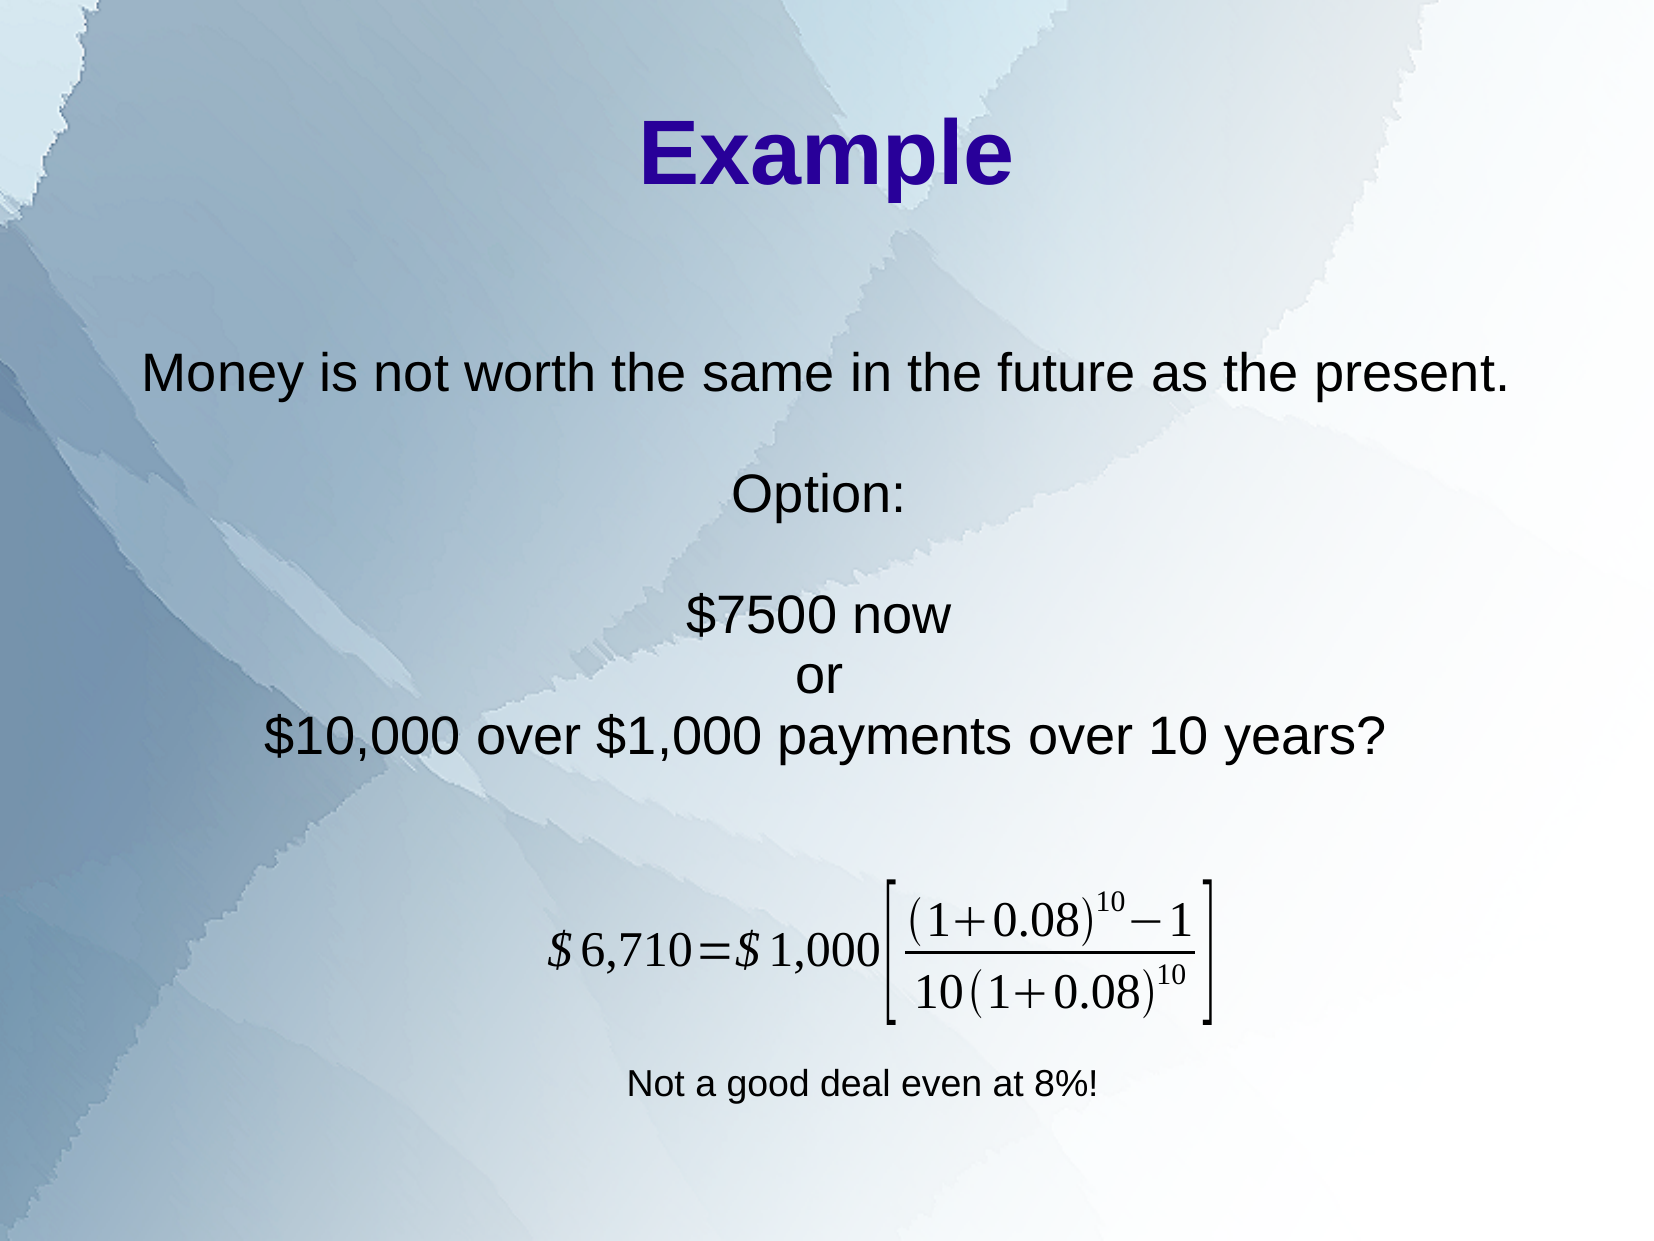

# Example
Money is not worth the same in the future as the present.
Option:
$7500 now
or
$10,000 over $1,000 payments over 10 years?
Not a good deal even at 8%!